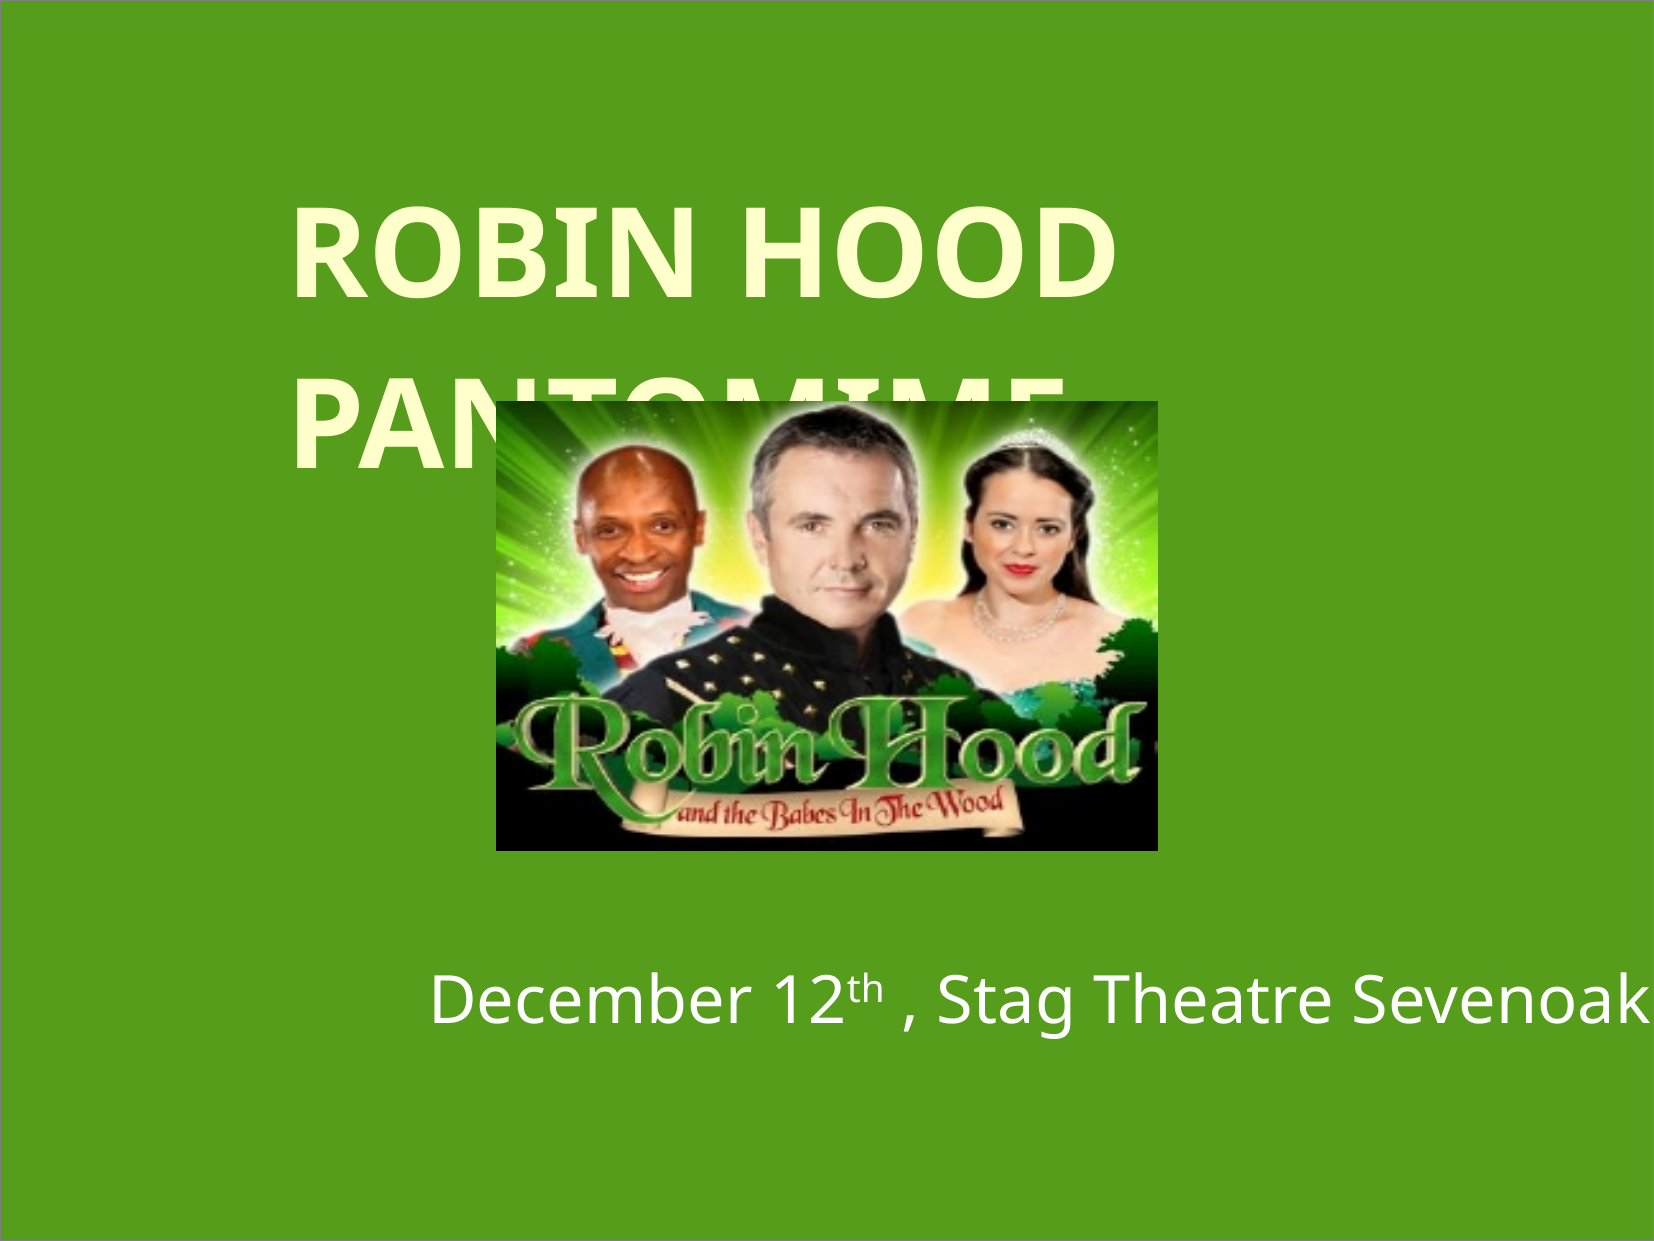

ROBIN HOOD PANTOMIME
December 12th , Stag Theatre Sevenoaks